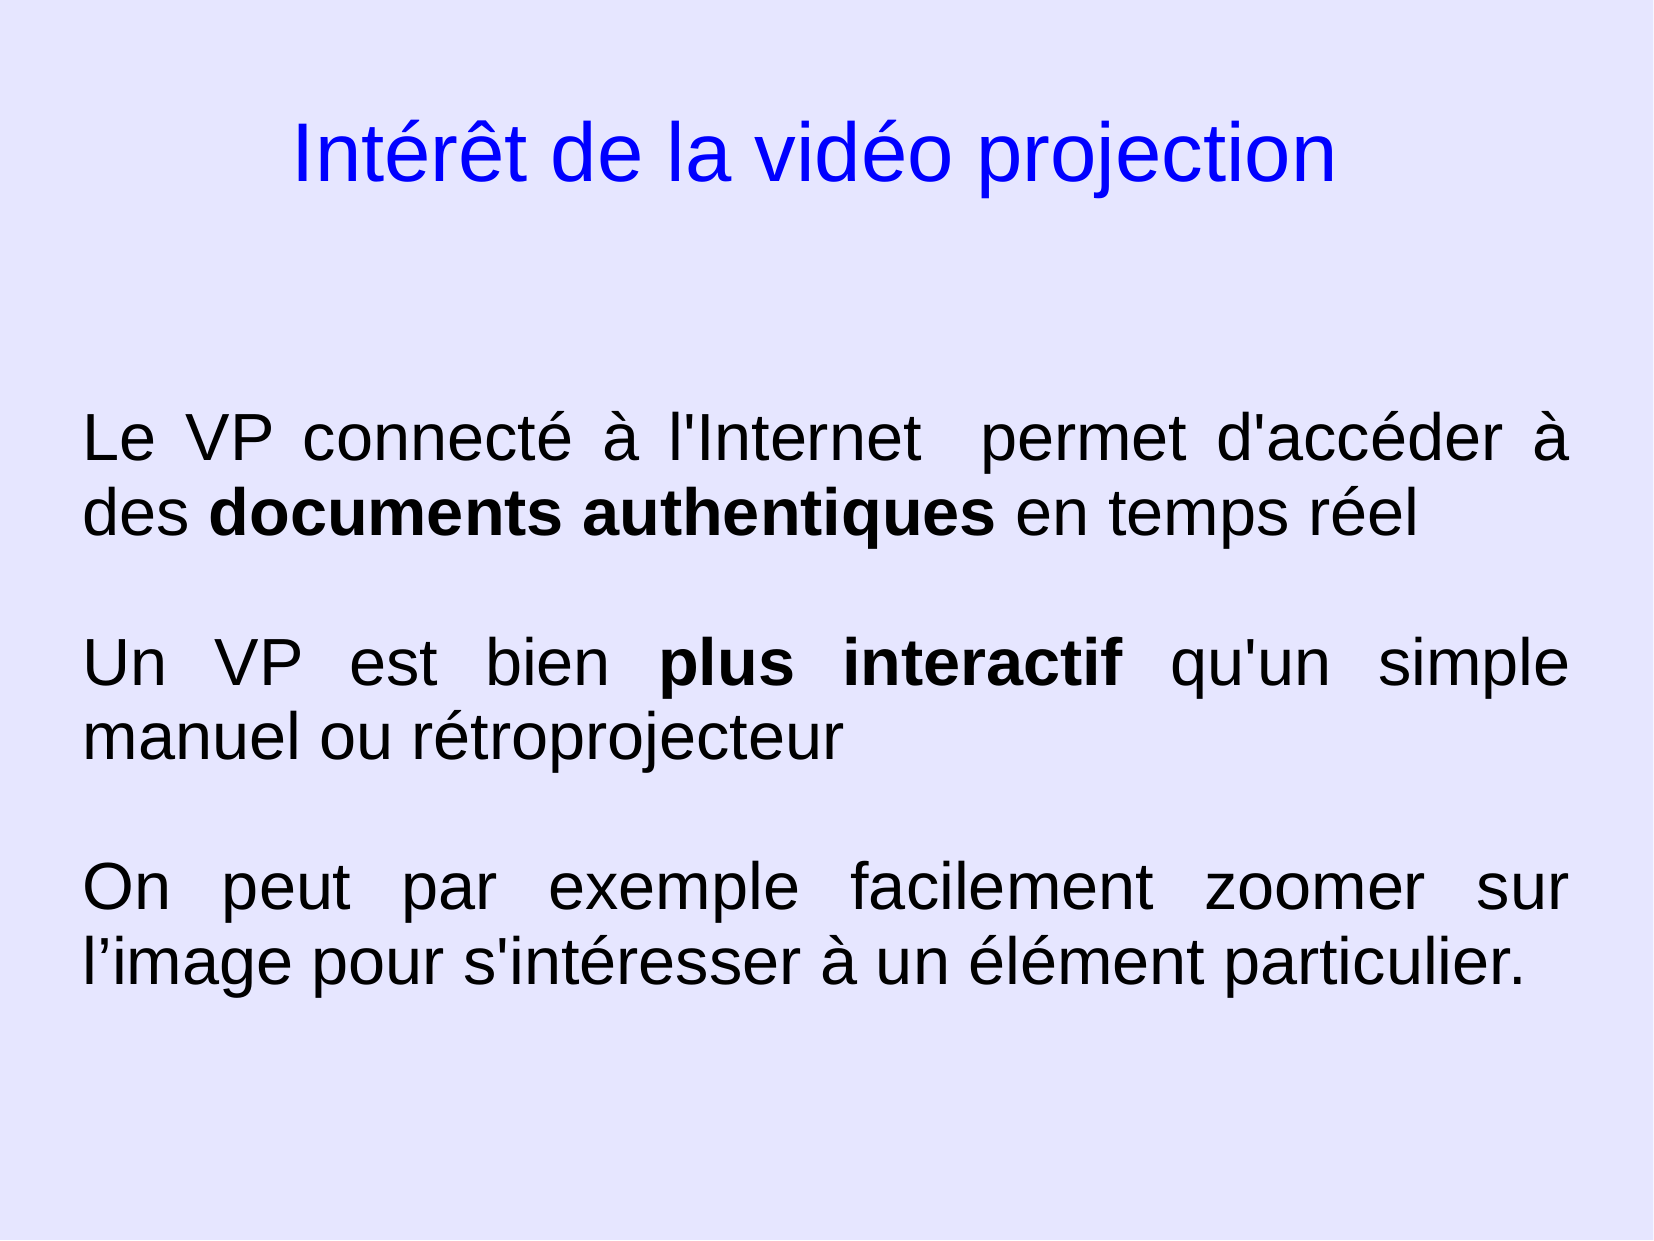

# Intérêt de la vidéo projection
Le VP connecté à l'Internet permet d'accéder à des documents authentiques en temps réel
Un VP est bien plus interactif qu'un simple manuel ou rétroprojecteur
On peut par exemple facilement zoomer sur l’image pour s'intéresser à un élément particulier.